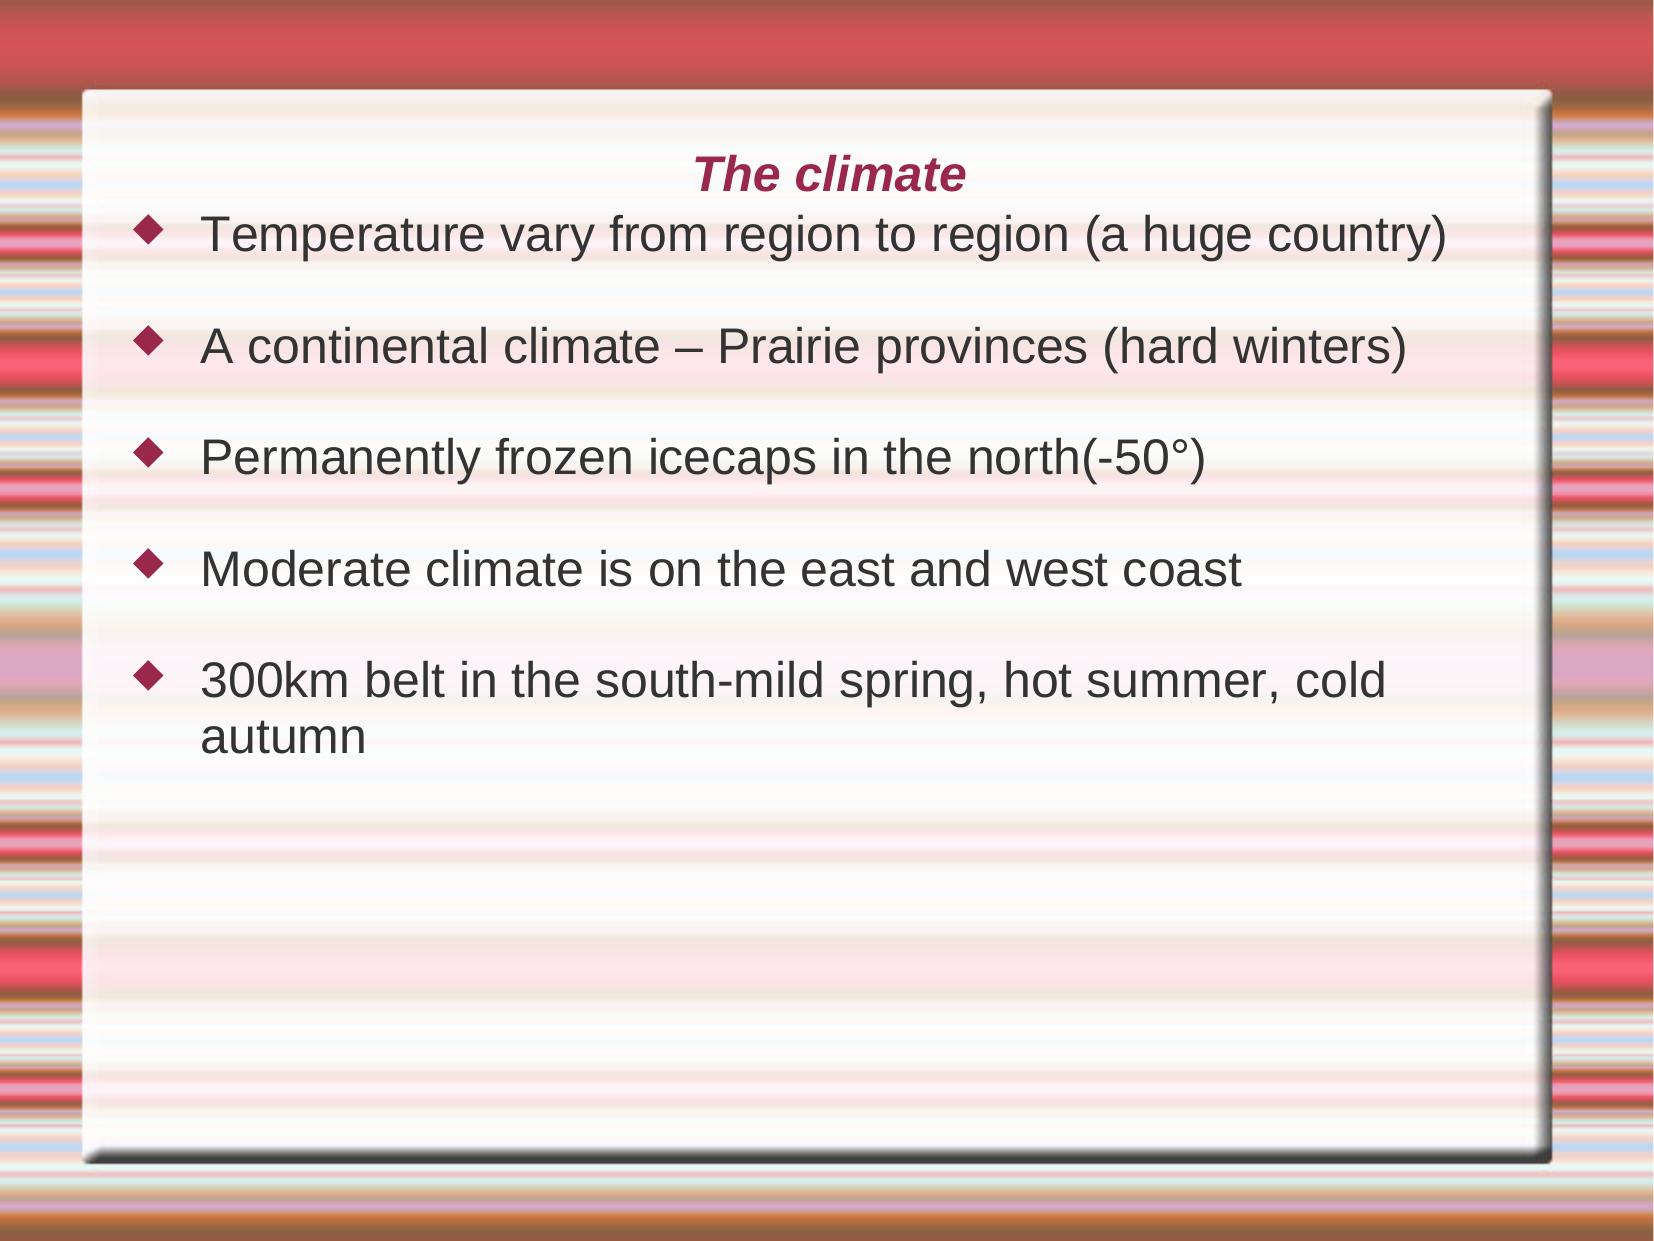

# The climate
Temperature vary from region to region (a huge country)
A continental climate – Prairie provinces (hard winters)
Permanently frozen icecaps in the north(-50°)
Moderate climate is on the east and west coast
300km belt in the south-mild spring, hot summer, cold autumn